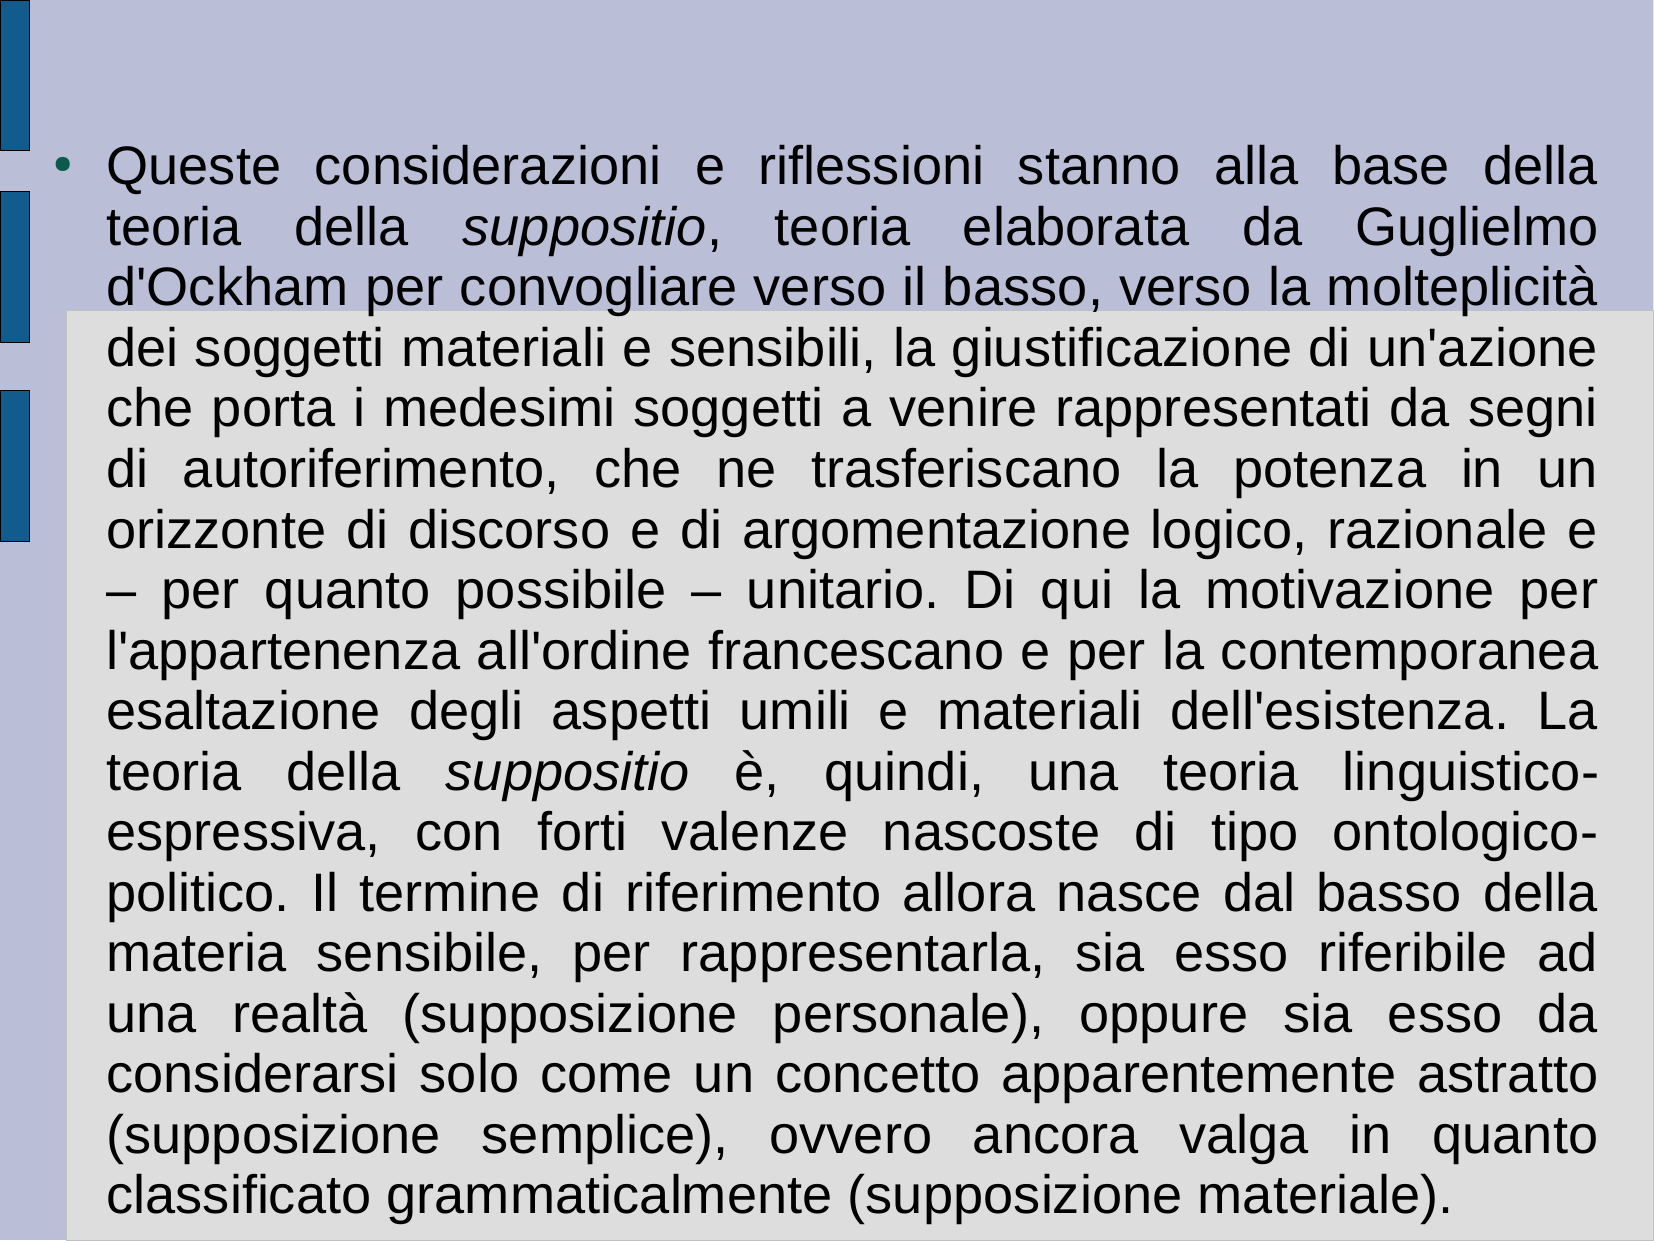

#
Queste considerazioni e riflessioni stanno alla base della teoria della suppositio, teoria elaborata da Guglielmo d'Ockham per convogliare verso il basso, verso la molteplicità dei soggetti materiali e sensibili, la giustificazione di un'azione che porta i medesimi soggetti a venire rappresentati da segni di autoriferimento, che ne trasferiscano la potenza in un orizzonte di discorso e di argomentazione logico, razionale e – per quanto possibile – unitario. Di qui la motivazione per l'appartenenza all'ordine francescano e per la contemporanea esaltazione degli aspetti umili e materiali dell'esistenza. La teoria della suppositio è, quindi, una teoria linguistico-espressiva, con forti valenze nascoste di tipo ontologico-politico. Il termine di riferimento allora nasce dal basso della materia sensibile, per rappresentarla, sia esso riferibile ad una realtà (supposizione personale), oppure sia esso da considerarsi solo come un concetto apparentemente astratto (supposizione semplice), ovvero ancora valga in quanto classificato grammaticalmente (supposizione materiale).